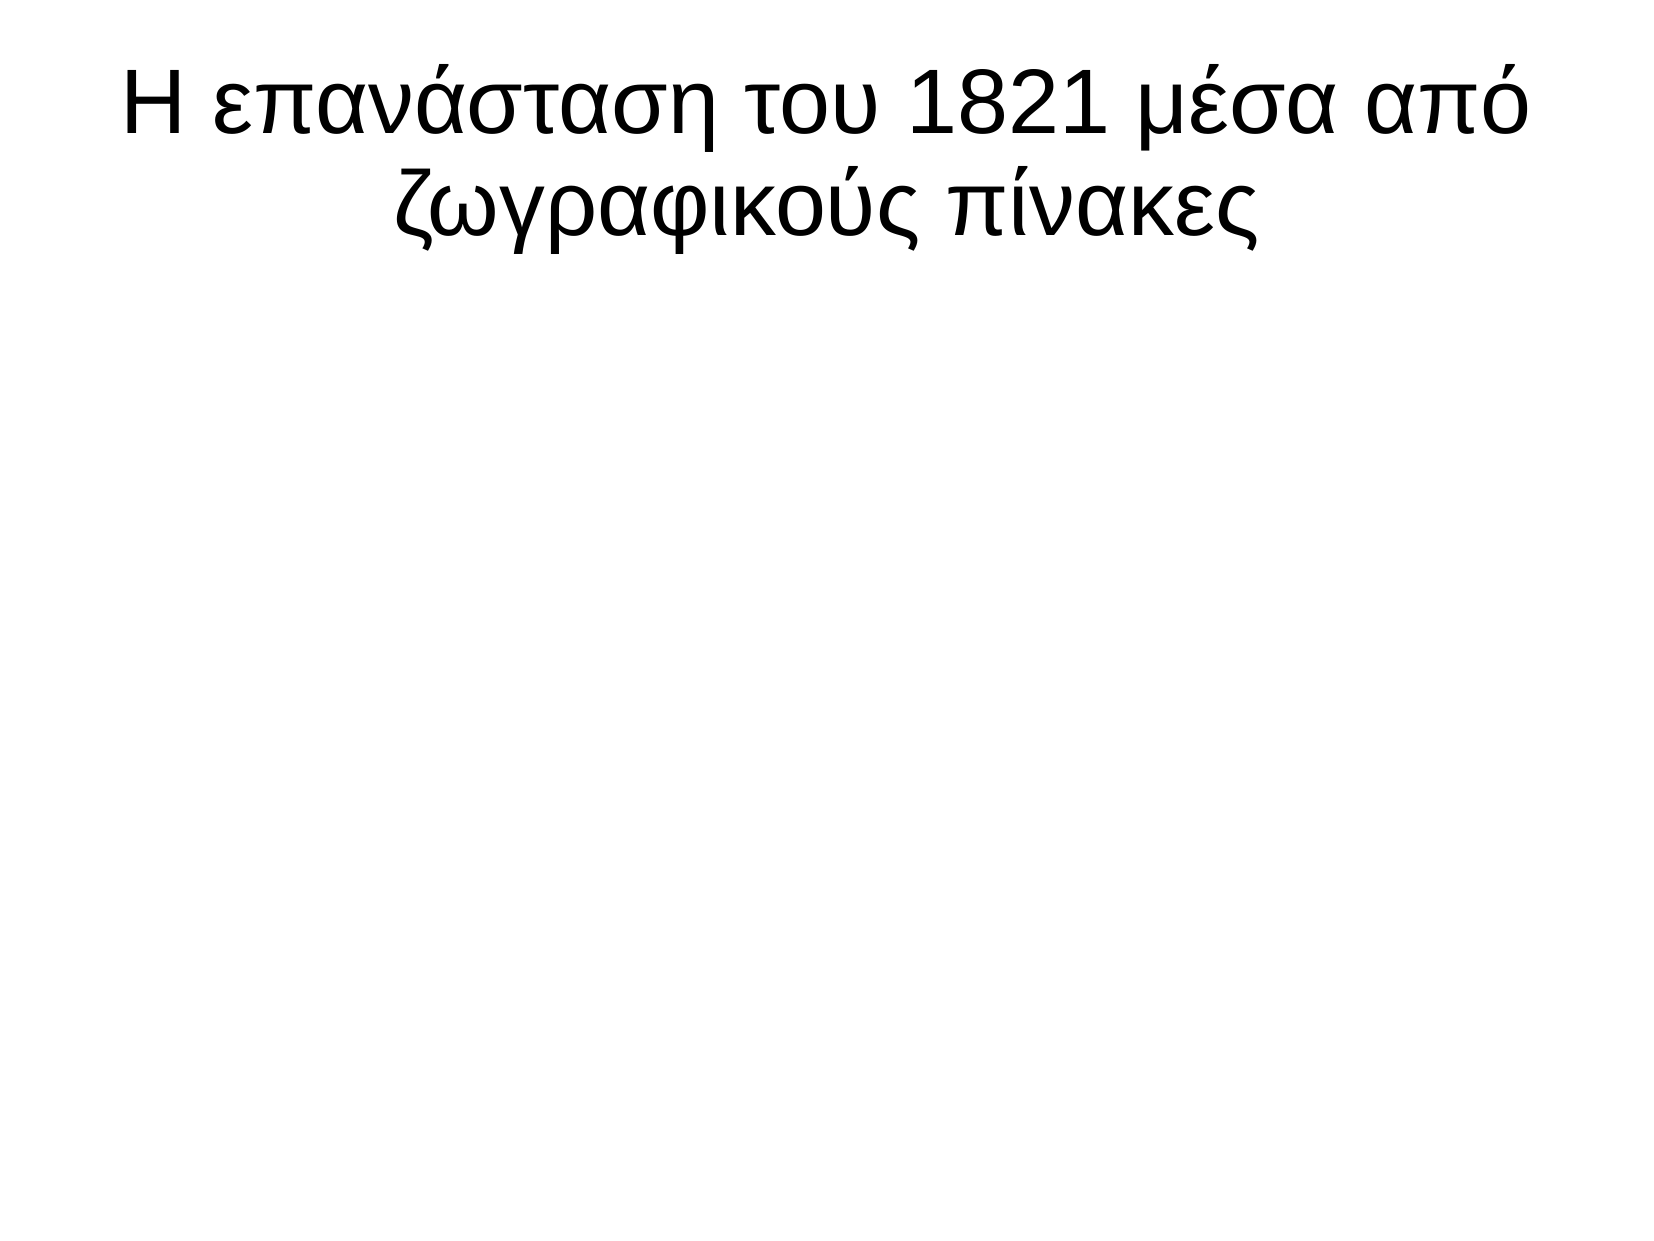

# Η επανάσταση του 1821 μέσα από ζωγραφικούς πίνακες